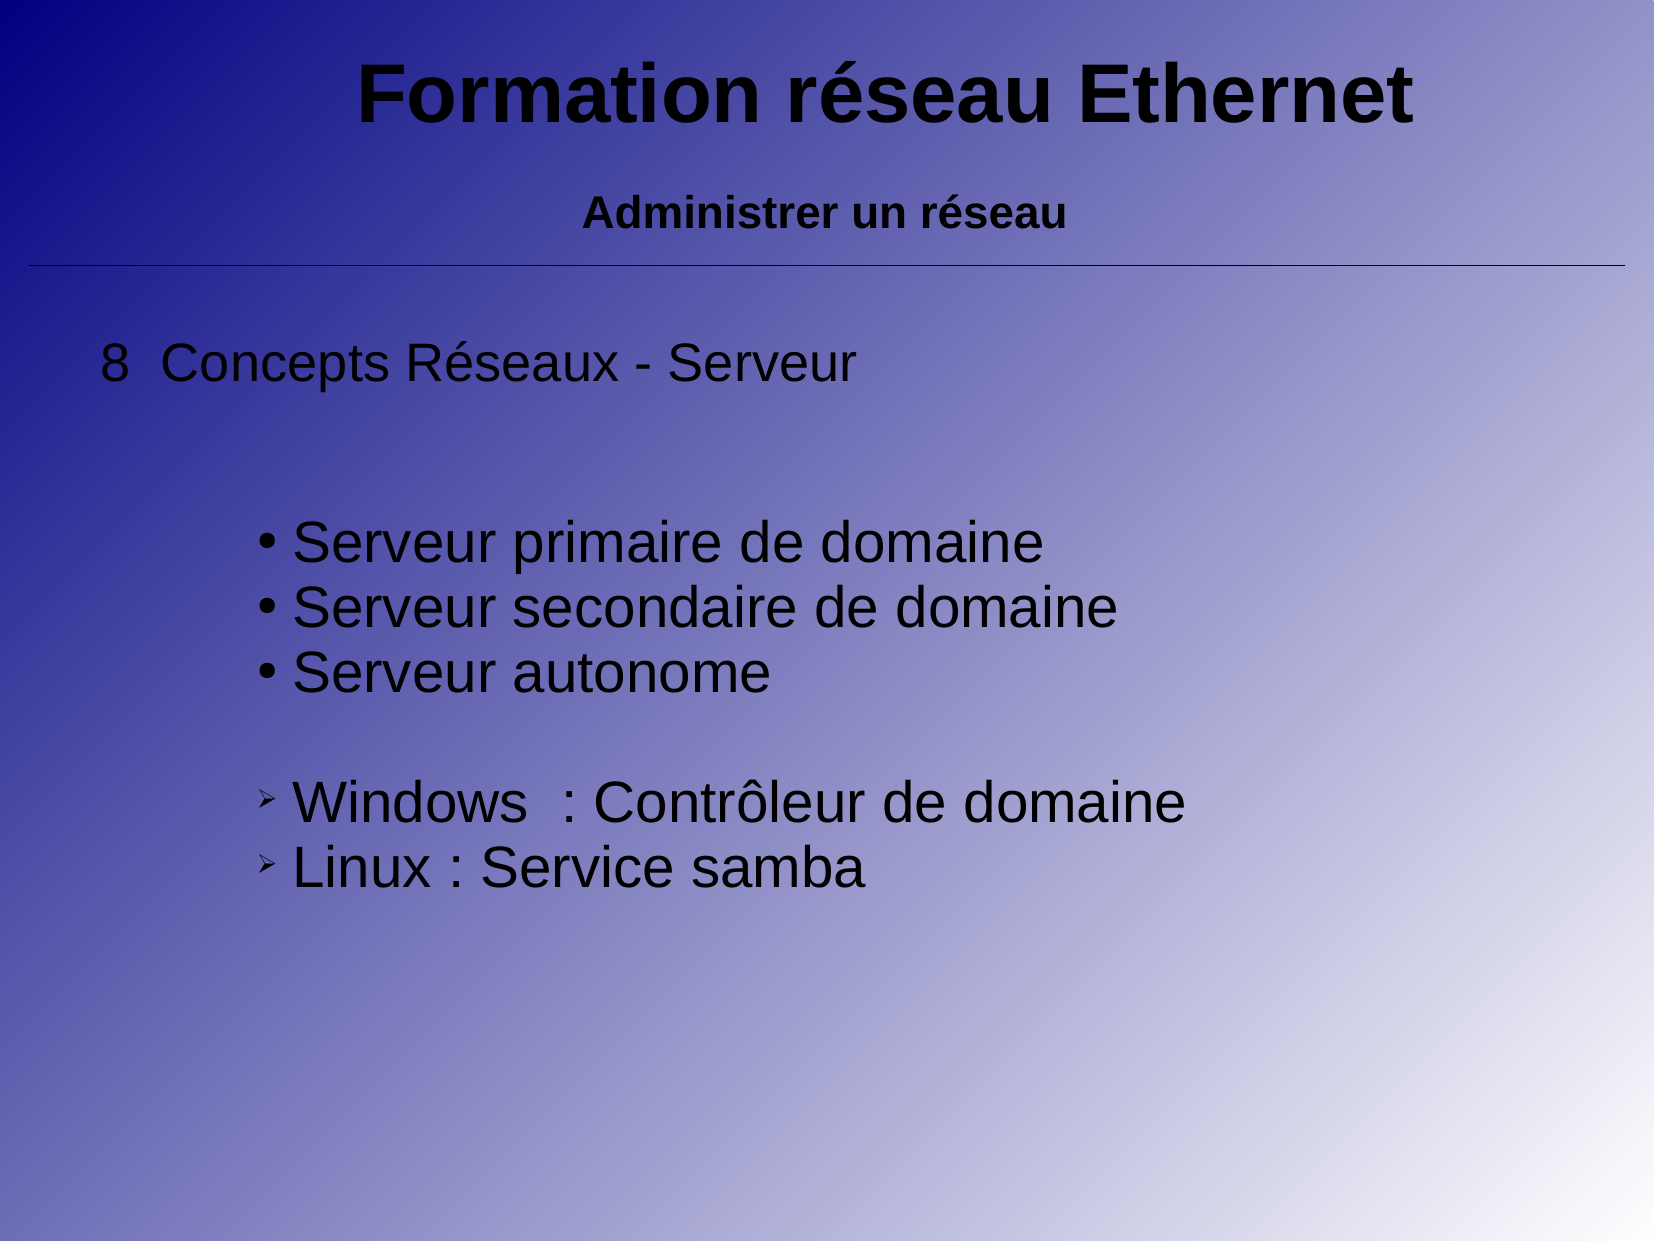

Formation réseau Ethernet
Administrer un réseau
8 Concepts Réseaux - Serveur
Serveur primaire de domaine
Serveur secondaire de domaine
Serveur autonome
Windows : Contrôleur de domaine
Linux : Service samba